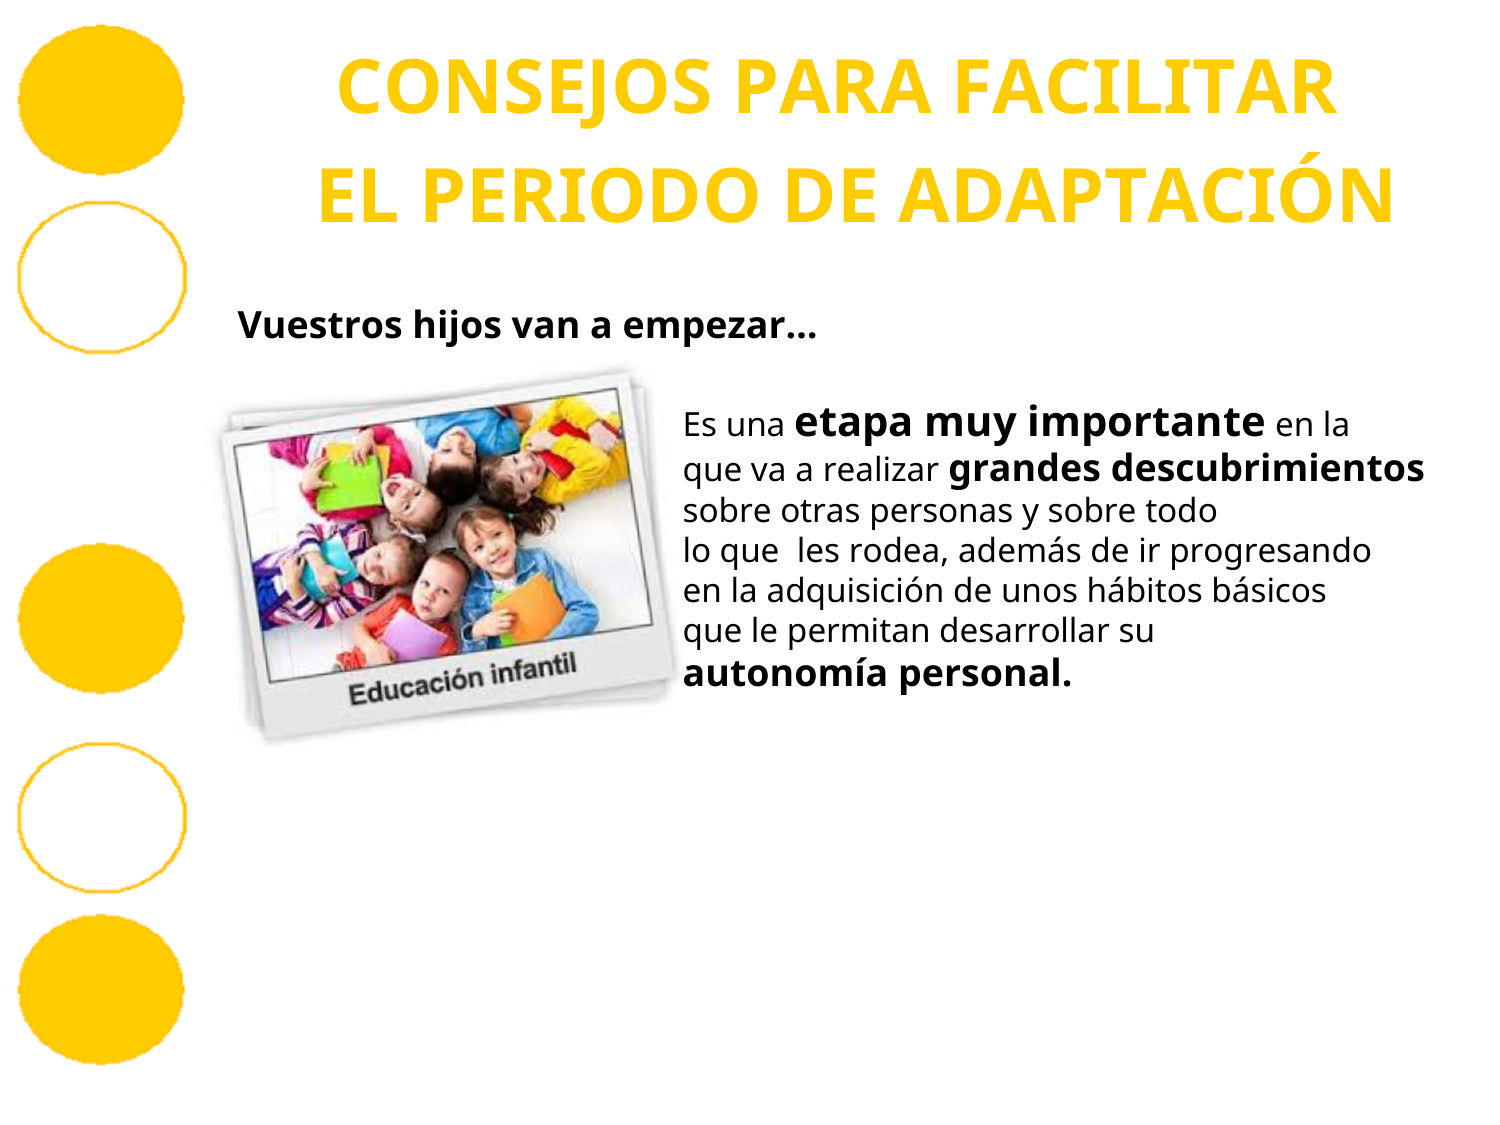

CONSEJOS PARA FACILITAR
EL PERIODO DE ADAPTACIÓN
Vuestros hijos van a empezar…
Es una etapa muy importante en la
que va a realizar grandes descubrimientos
sobre otras personas y sobre todo
lo que les rodea, además de ir progresando
en la adquisición de unos hábitos básicos
que le permitan desarrollar su
autonomía personal.